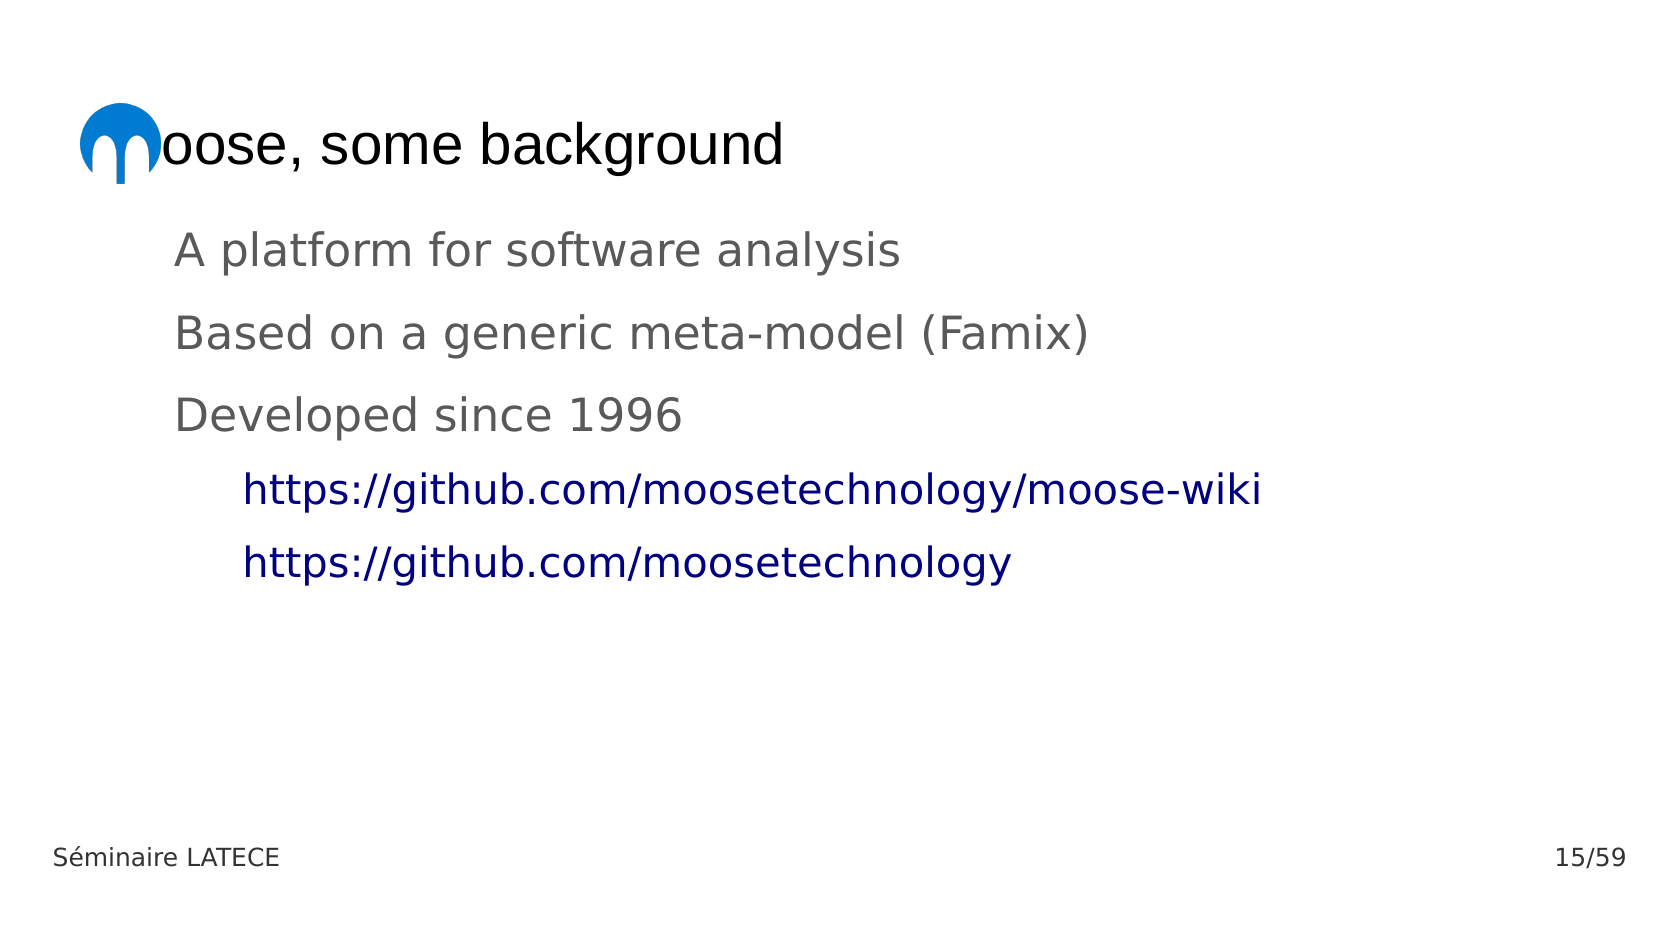

# oose, some background
A platform for software analysis
Based on a generic meta-model (Famix)
Developed since 1996
https://github.com/moosetechnology/moose-wiki
https://github.com/moosetechnology